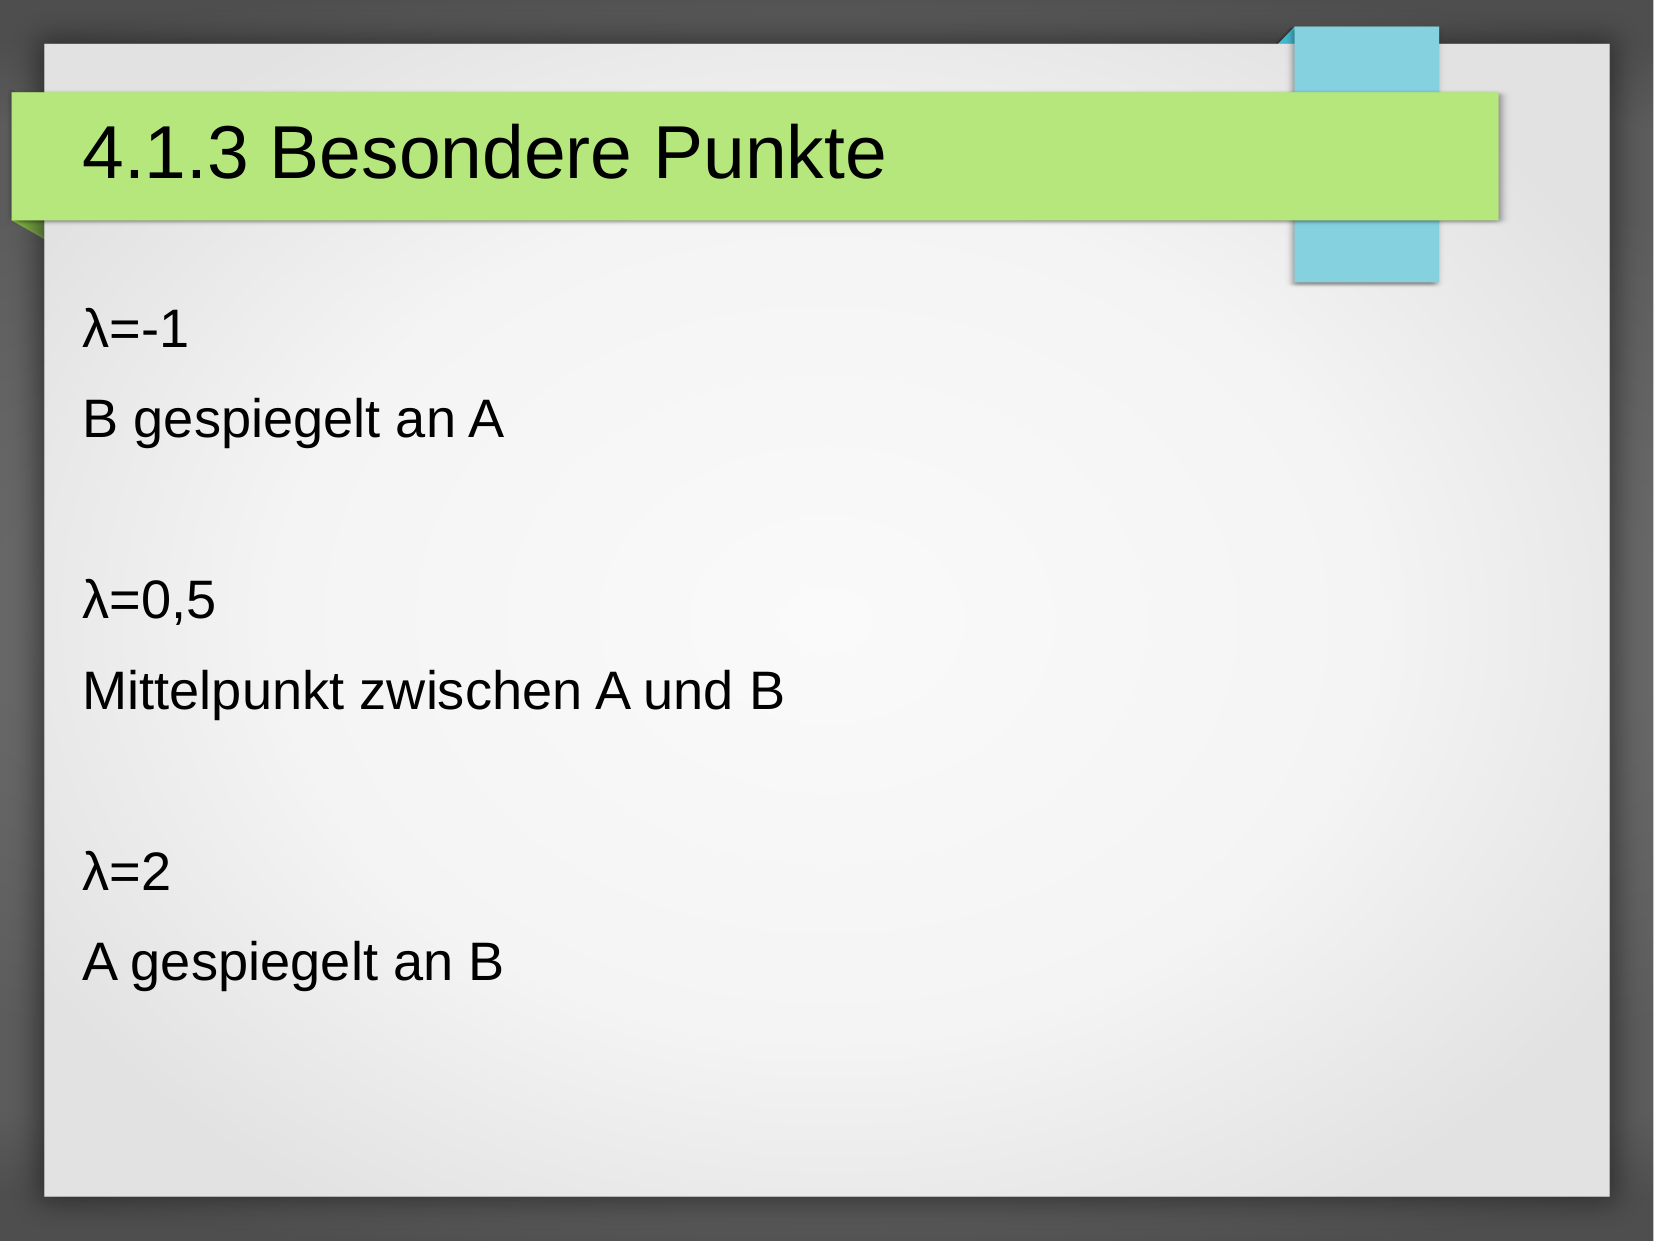

# 4.1.3 Besondere Punkte
λ=-1
B gespiegelt an A
λ=0,5
Mittelpunkt zwischen A und B
λ=2
A gespiegelt an B